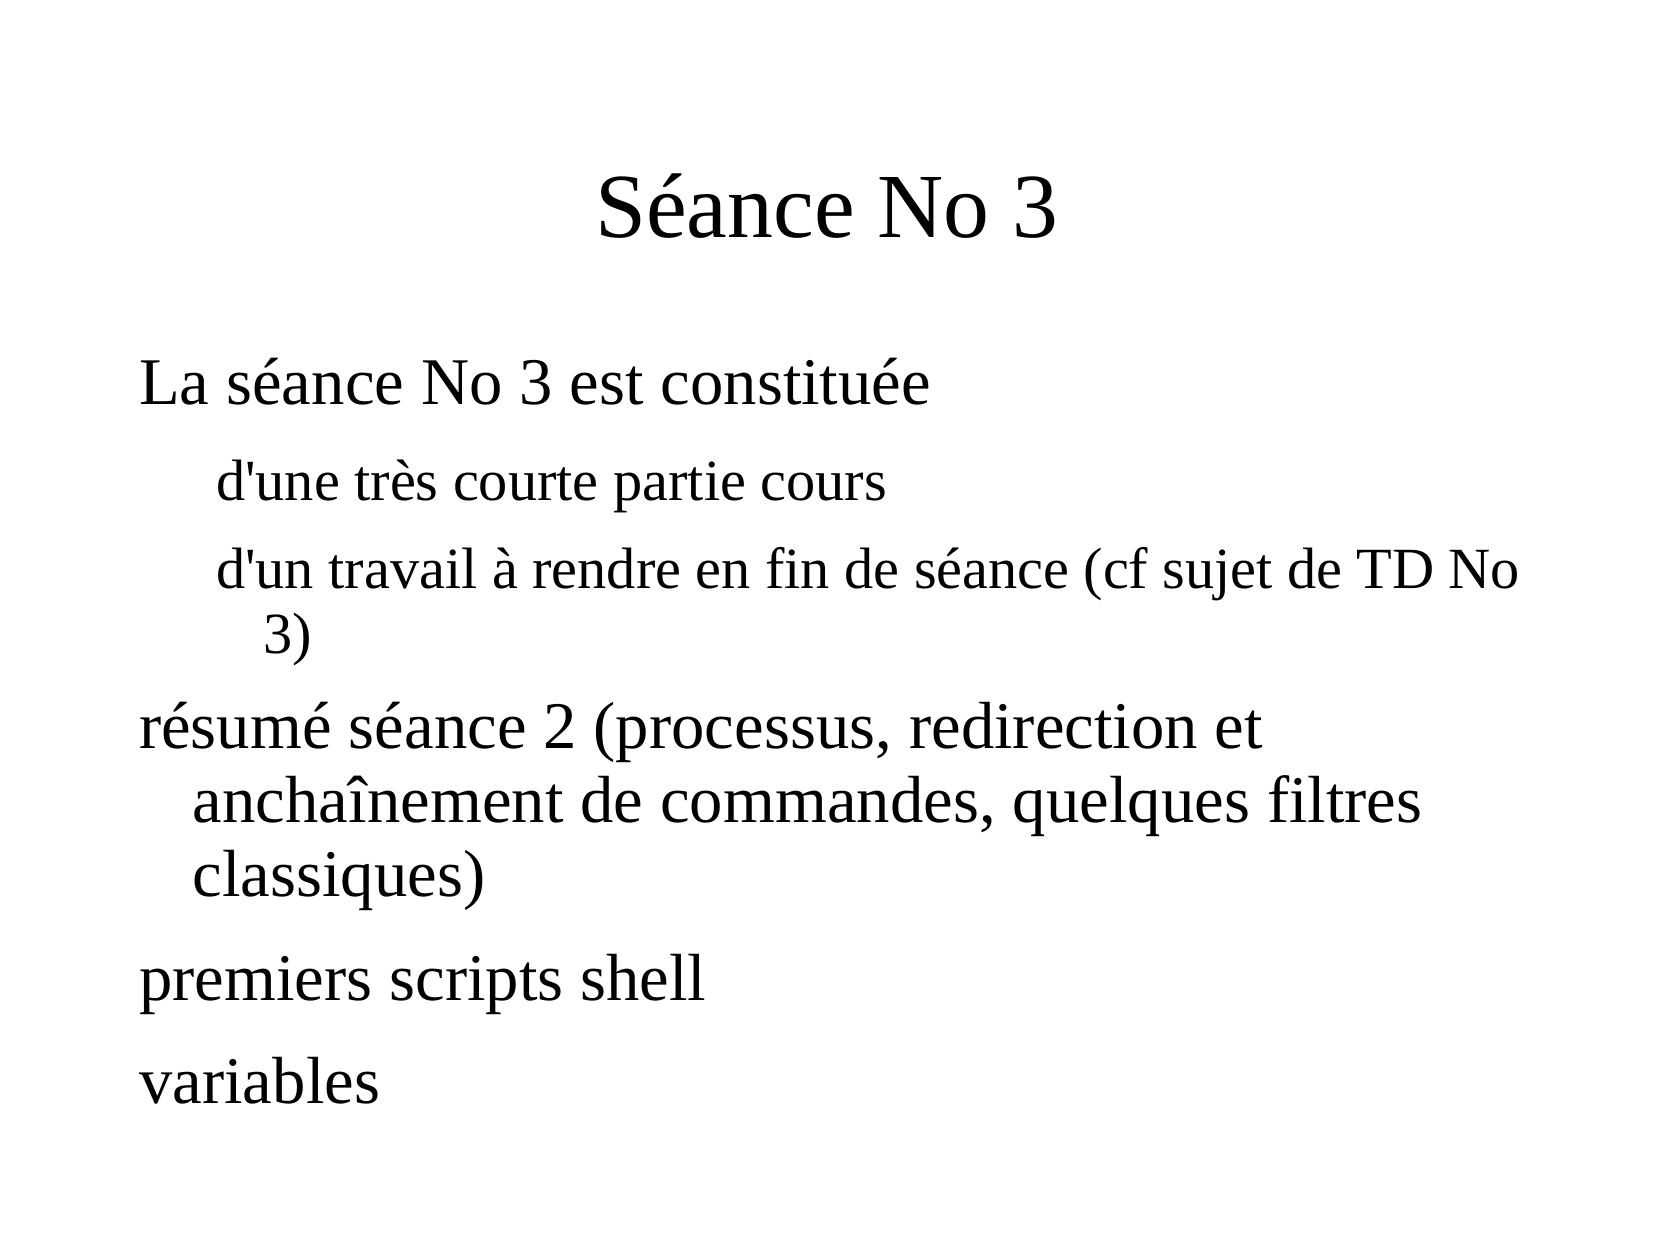

# Séance No 3
La séance No 3 est constituée
d'une très courte partie cours
d'un travail à rendre en fin de séance (cf sujet de TD No 3)
résumé séance 2 (processus, redirection et anchaînement de commandes, quelques filtres classiques)
premiers scripts shell
variables